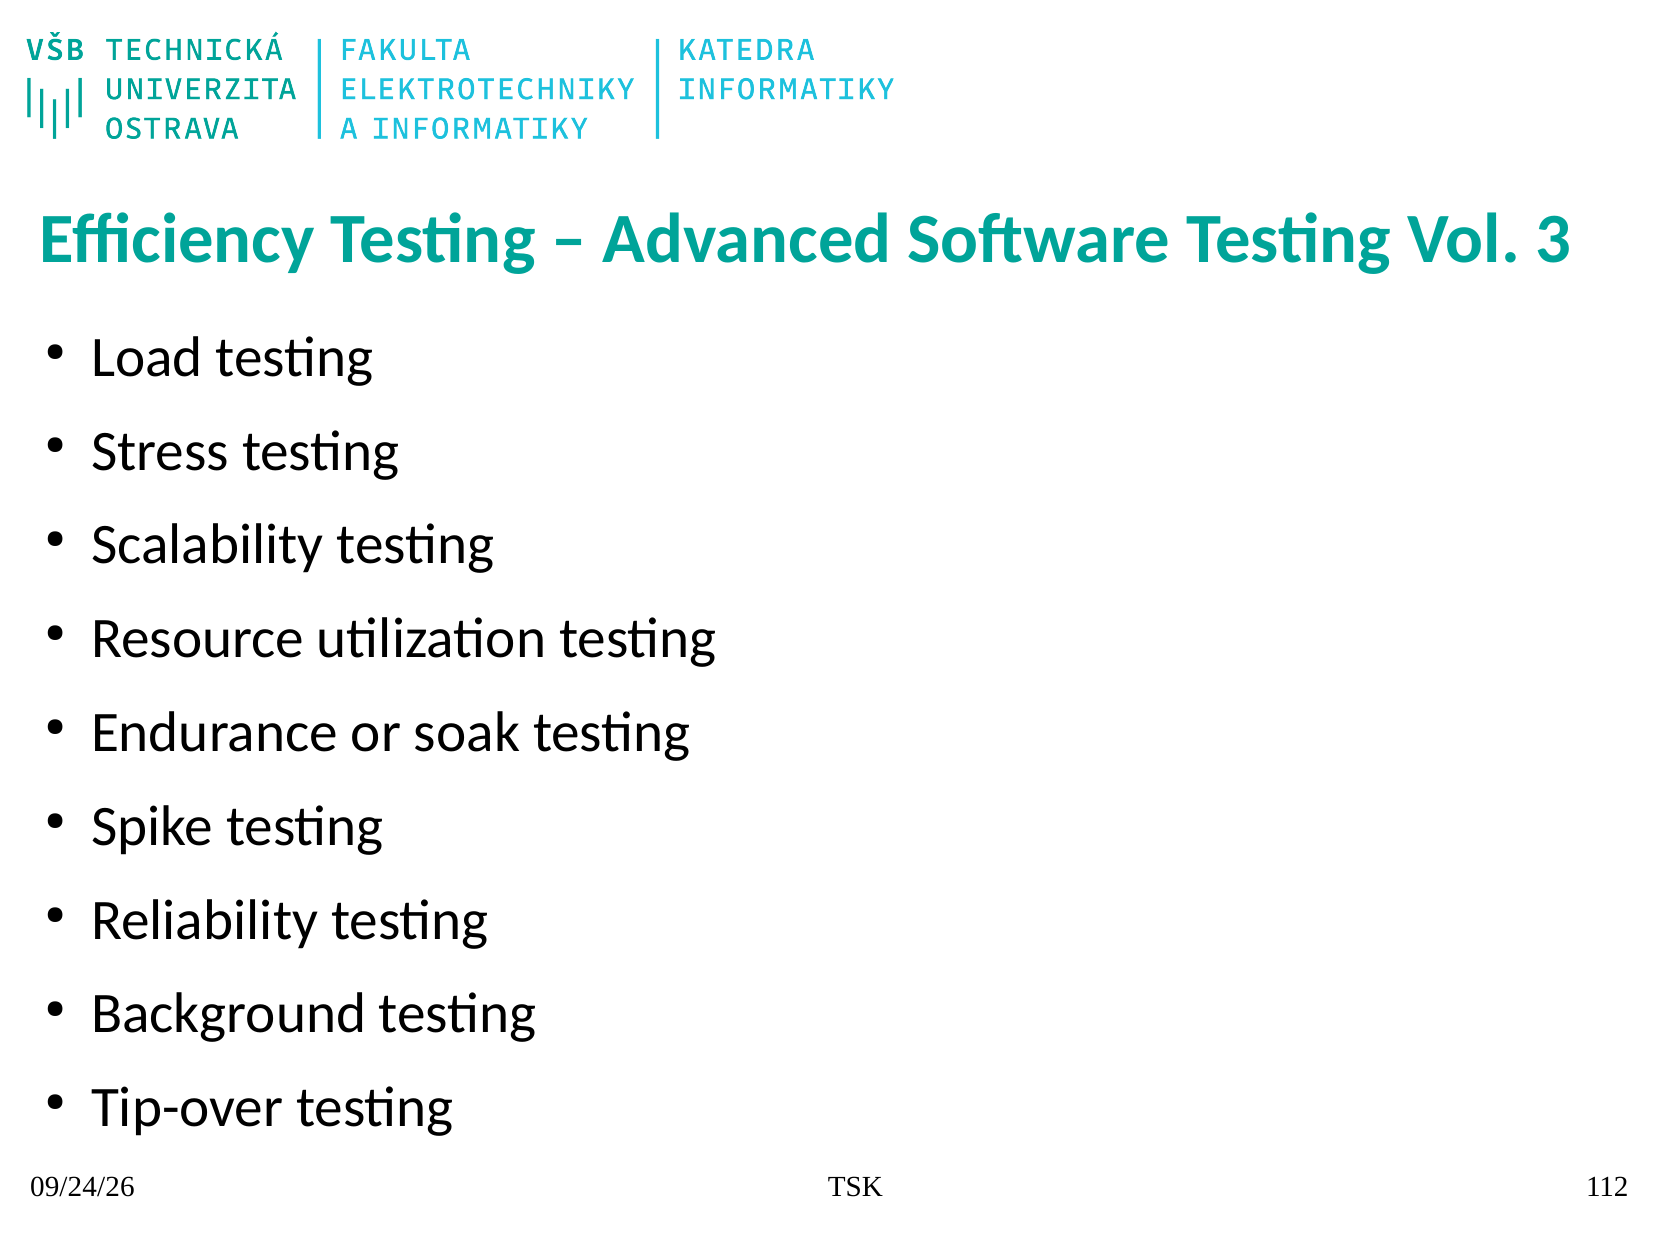

# Efficiency Testing – Advanced Software Testing Vol. 3
Load testing
Stress testing
Scalability testing
Resource utilization testing
Endurance or soak testing
Spike testing
Reliability testing
Background testing
Tip-over testing
TSK
112